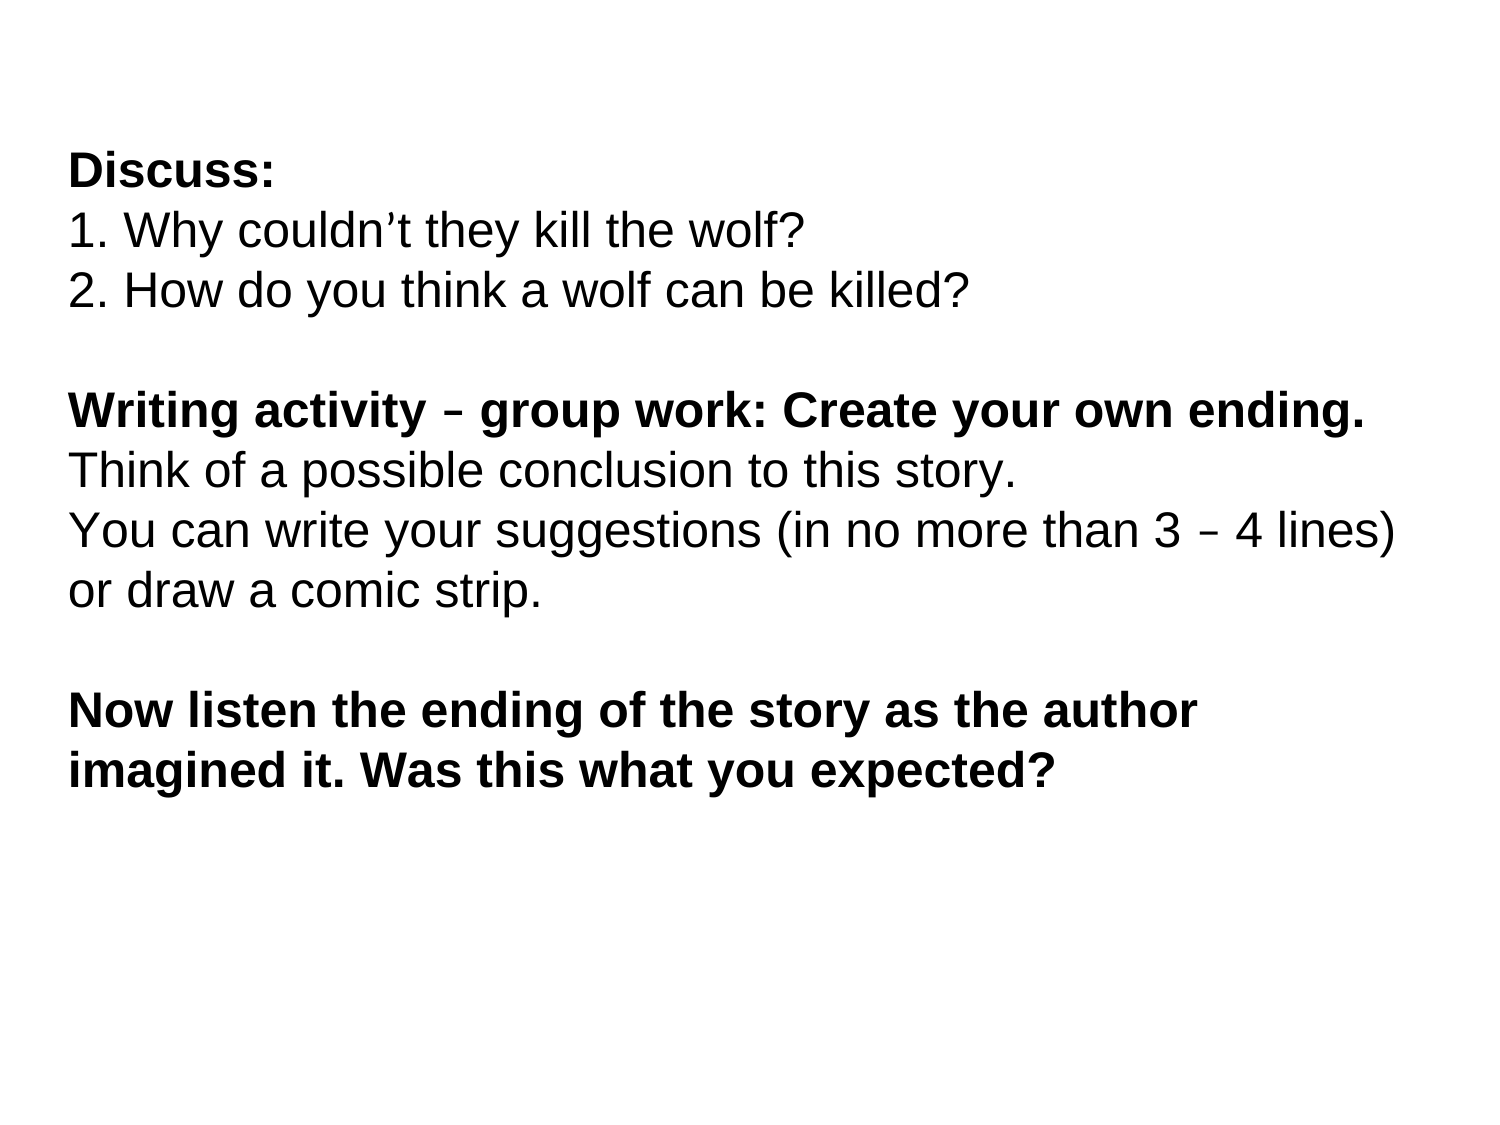

Discuss:
1. Why couldn’t they kill the wolf?
2. How do you think a wolf can be killed?
Writing activity – group work: Create your own ending.
Think of a possible conclusion to this story.
You can write your suggestions (in no more than 3 – 4 lines) or draw a comic strip.
Now listen the ending of the story as the author imagined it. Was this what you expected?